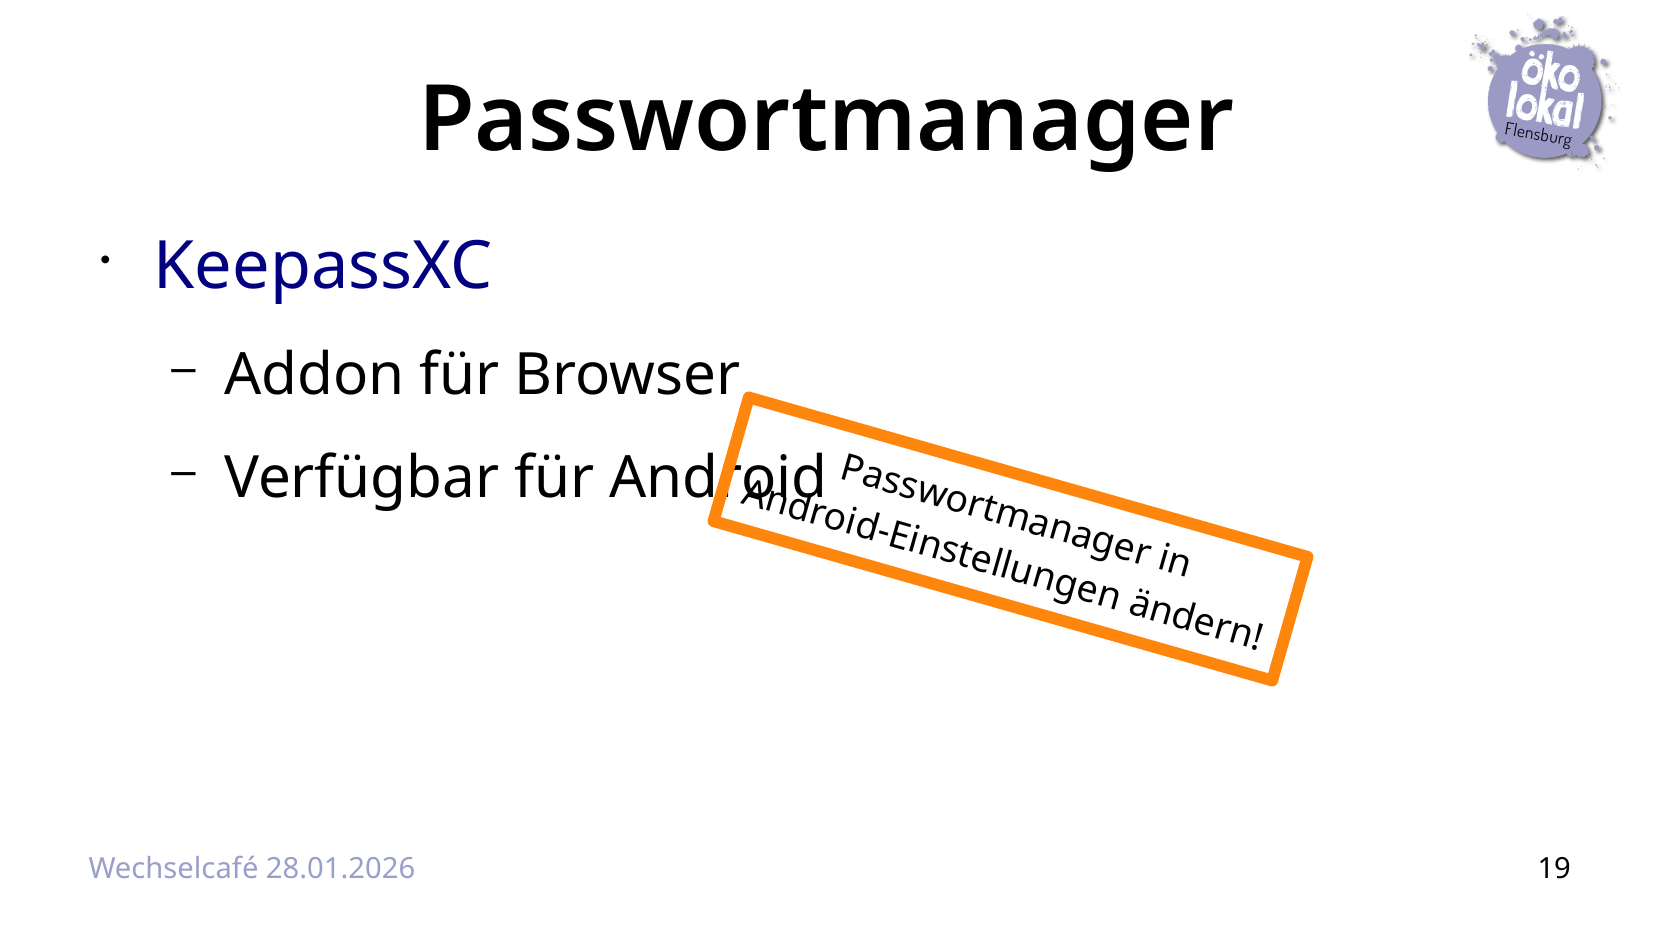

# Passwortmanager
KeepassXC
Addon für Browser
Verfügbar für Android
Passwortmanager in
Android-Einstellungen ändern!